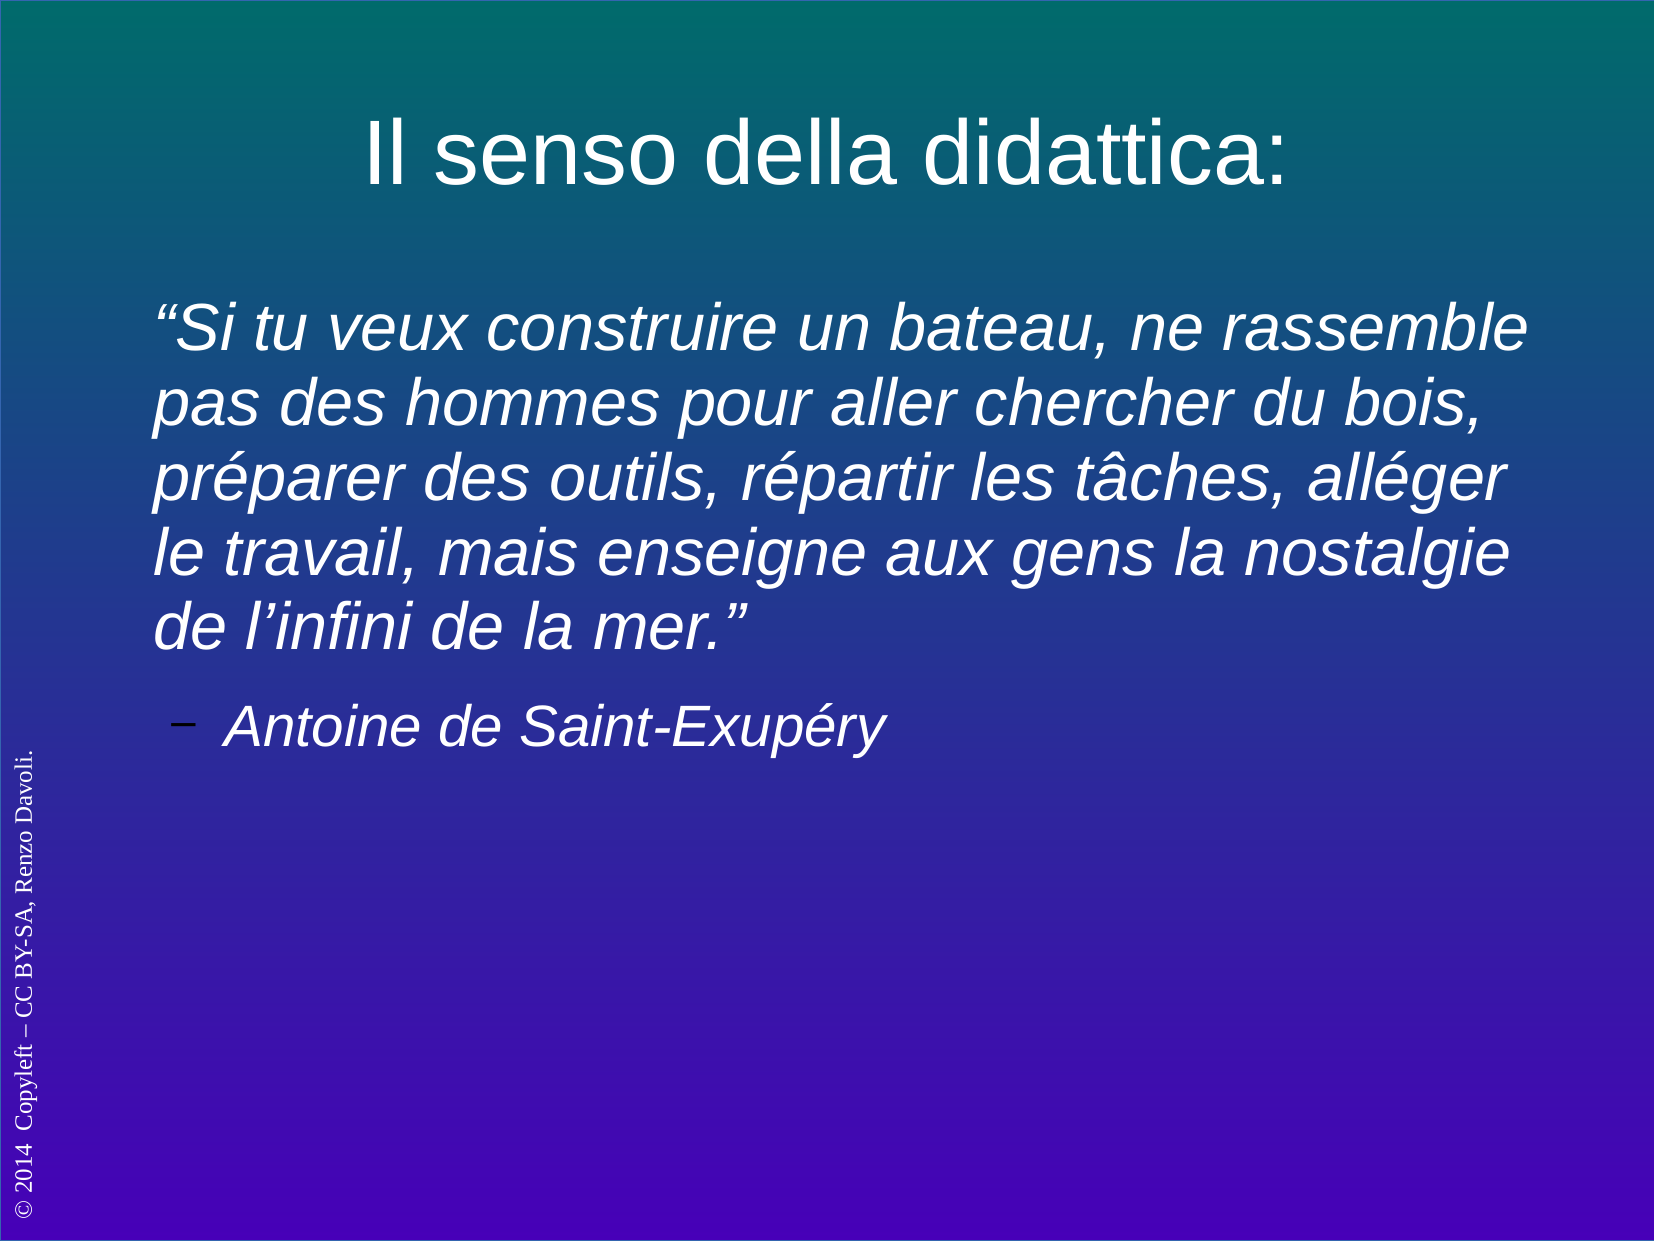

# Il senso della didattica:
“Si tu veux construire un bateau, ne rassemble pas des hommes pour aller chercher du bois, préparer des outils, répartir les tâches, alléger le travail, mais enseigne aux gens la nostalgie de l’infini de la mer.”
Antoine de Saint-Exupéry